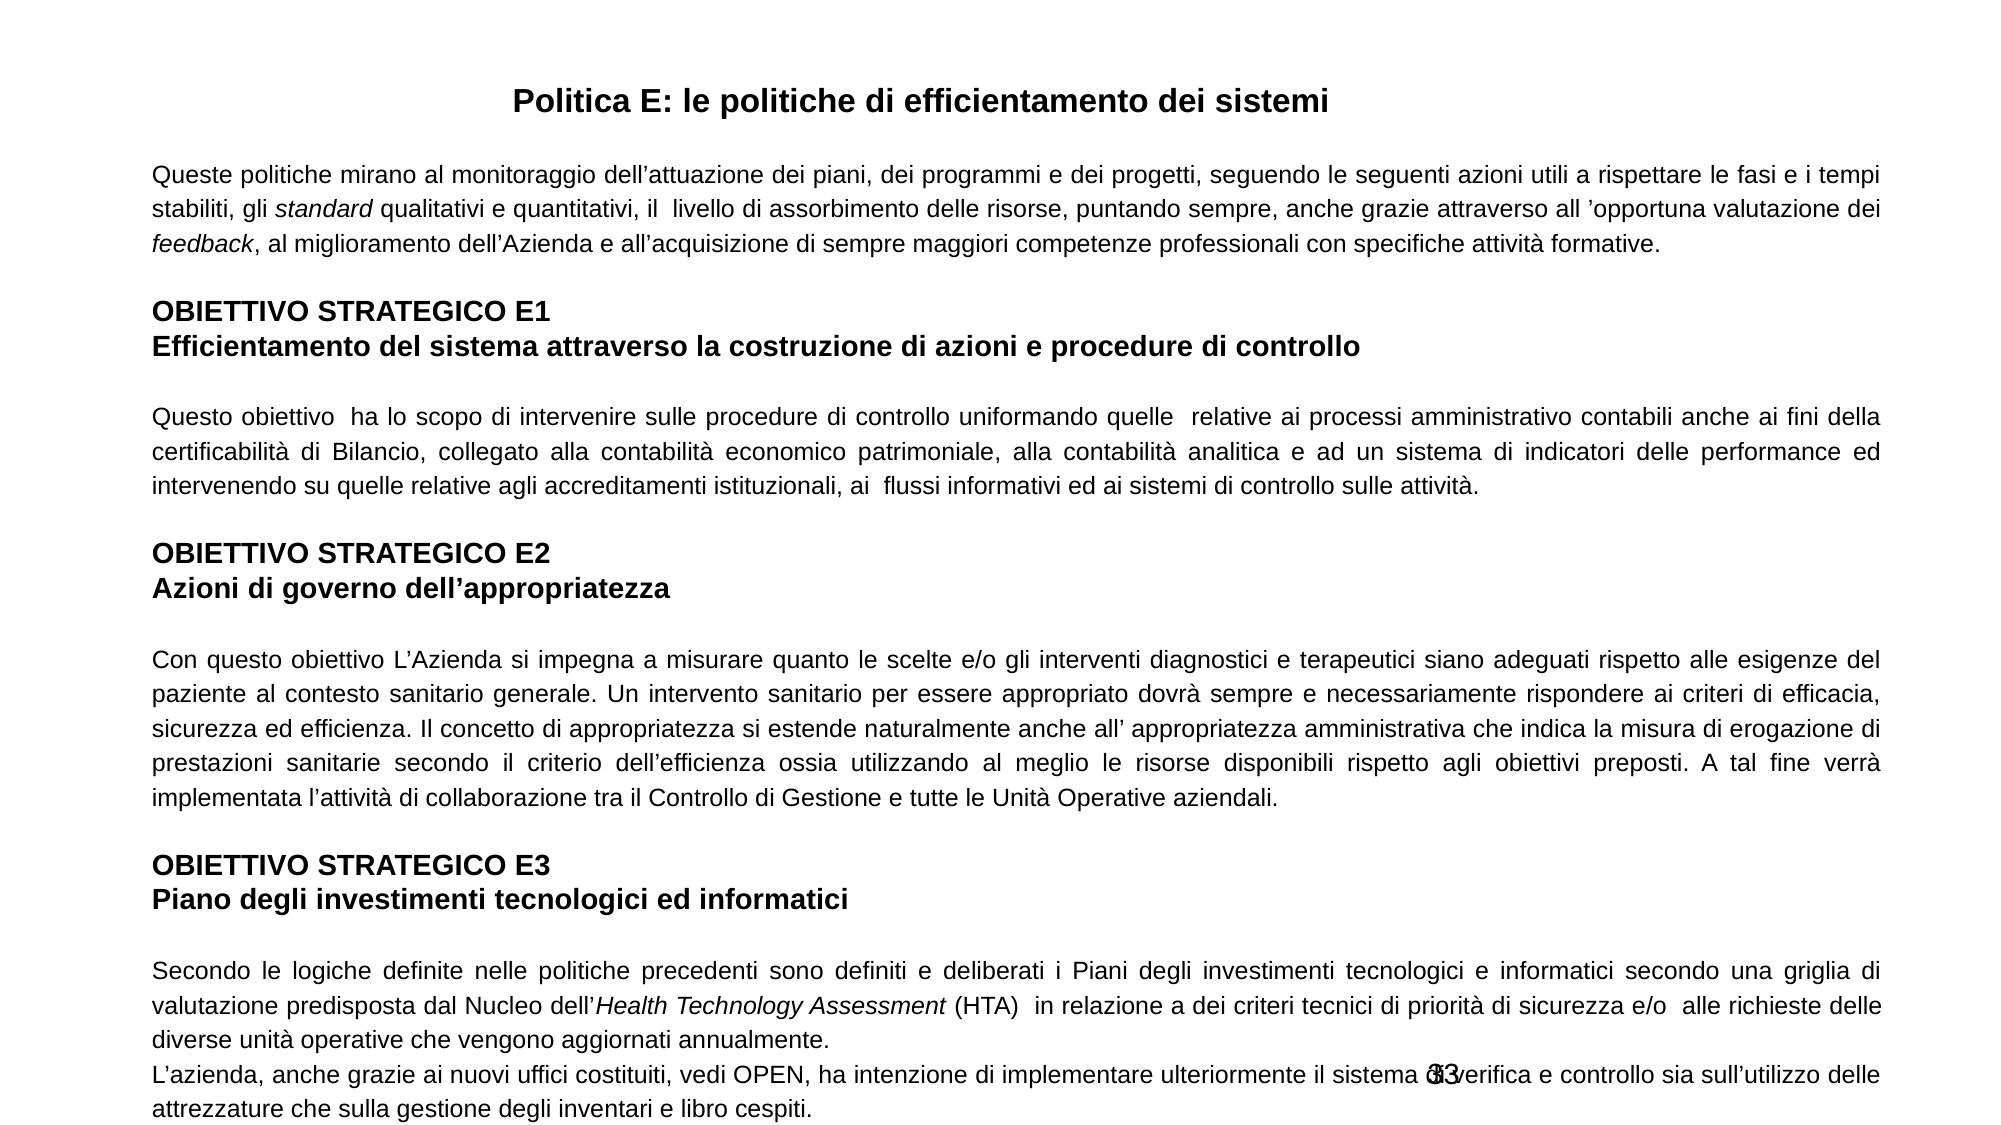

Politica E: le politiche di efficientamento dei sistemi
Queste politiche mirano al monitoraggio dell’attuazione dei piani, dei programmi e dei progetti, seguendo le seguenti azioni utili a rispettare le fasi e i tempi stabiliti, gli standard qualitativi e quantitativi, il  livello di assorbimento delle risorse, puntando sempre, anche grazie attraverso all ’opportuna valutazione dei feedback, al miglioramento dell’Azienda e all’acquisizione di sempre maggiori competenze professionali con specifiche attività formative.
OBIETTIVO STRATEGICO E1
Efficientamento del sistema attraverso la costruzione di azioni e procedure di controllo
Questo obiettivo  ha lo scopo di intervenire sulle procedure di controllo uniformando quelle relative ai processi amministrativo contabili anche ai fini della certificabilità di Bilancio, collegato alla contabilità economico patrimoniale, alla contabilità analitica e ad un sistema di indicatori delle performance ed intervenendo su quelle relative agli accreditamenti istituzionali, ai flussi informativi ed ai sistemi di controllo sulle attività.
OBIETTIVO STRATEGICO E2
Azioni di governo dell’appropriatezza
Con questo obiettivo L’Azienda si impegna a misurare quanto le scelte e/o gli interventi diagnostici e terapeutici siano adeguati rispetto alle esigenze del paziente al contesto sanitario generale. Un intervento sanitario per essere appropriato dovrà sempre e necessariamente rispondere ai criteri di efficacia, sicurezza ed efficienza. Il concetto di appropriatezza si estende naturalmente anche all’ appropriatezza amministrativa che indica la misura di erogazione di prestazioni sanitarie secondo il criterio dell’efficienza ossia utilizzando al meglio le risorse disponibili rispetto agli obiettivi preposti. A tal fine verrà implementata l’attività di collaborazione tra il Controllo di Gestione e tutte le Unità Operative aziendali.
OBIETTIVO STRATEGICO E3
Piano degli investimenti tecnologici ed informatici
Secondo le logiche definite nelle politiche precedenti sono definiti e deliberati i Piani degli investimenti tecnologici e informatici secondo una griglia di valutazione predisposta dal Nucleo dell’Health Technology Assessment (HTA) in relazione a dei criteri tecnici di priorità di sicurezza e/o alle richieste delle diverse unità operative che vengono aggiornati annualmente.
L’azienda, anche grazie ai nuovi uffici costituiti, vedi OPEN, ha intenzione di implementare ulteriormente il sistema di verifica e controllo sia sull’utilizzo delle attrezzature che sulla gestione degli inventari e libro cespiti.